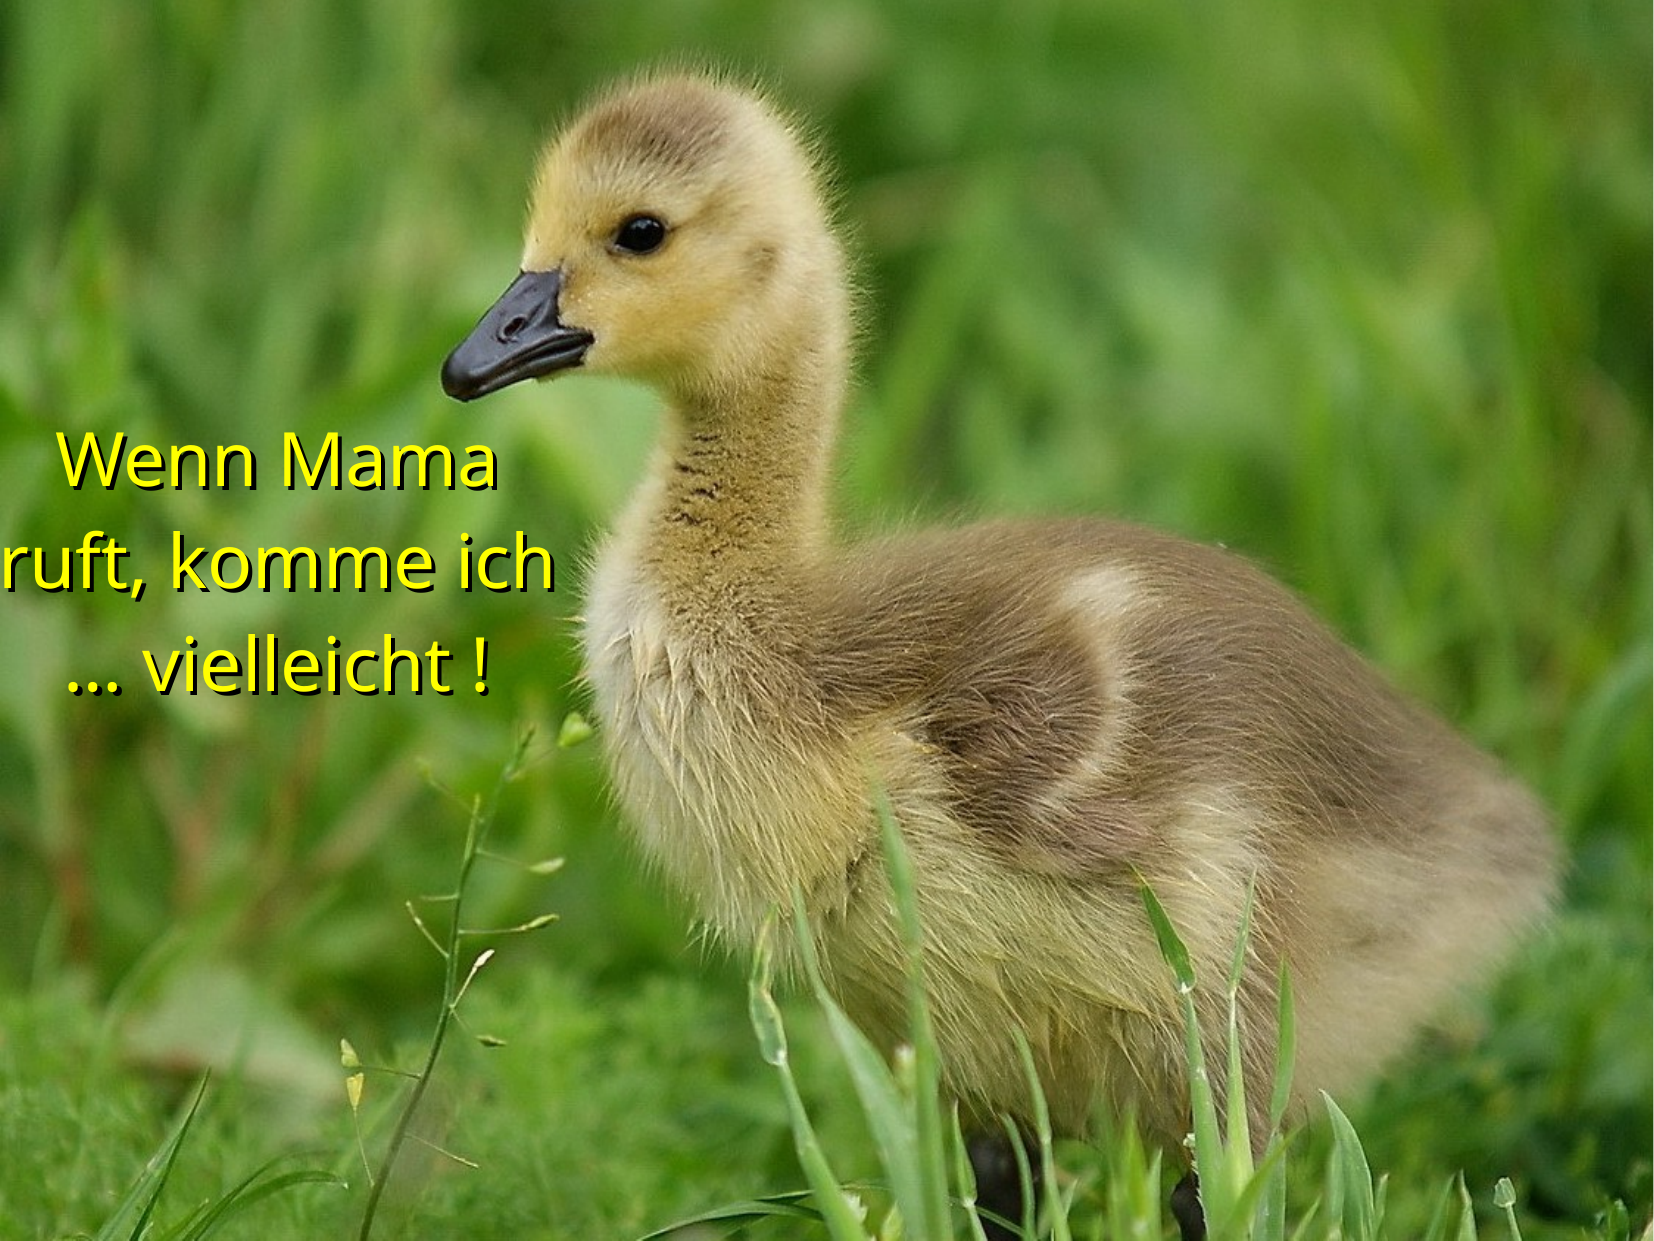

# Wenn Mama ruft, komme ich … vielleicht !